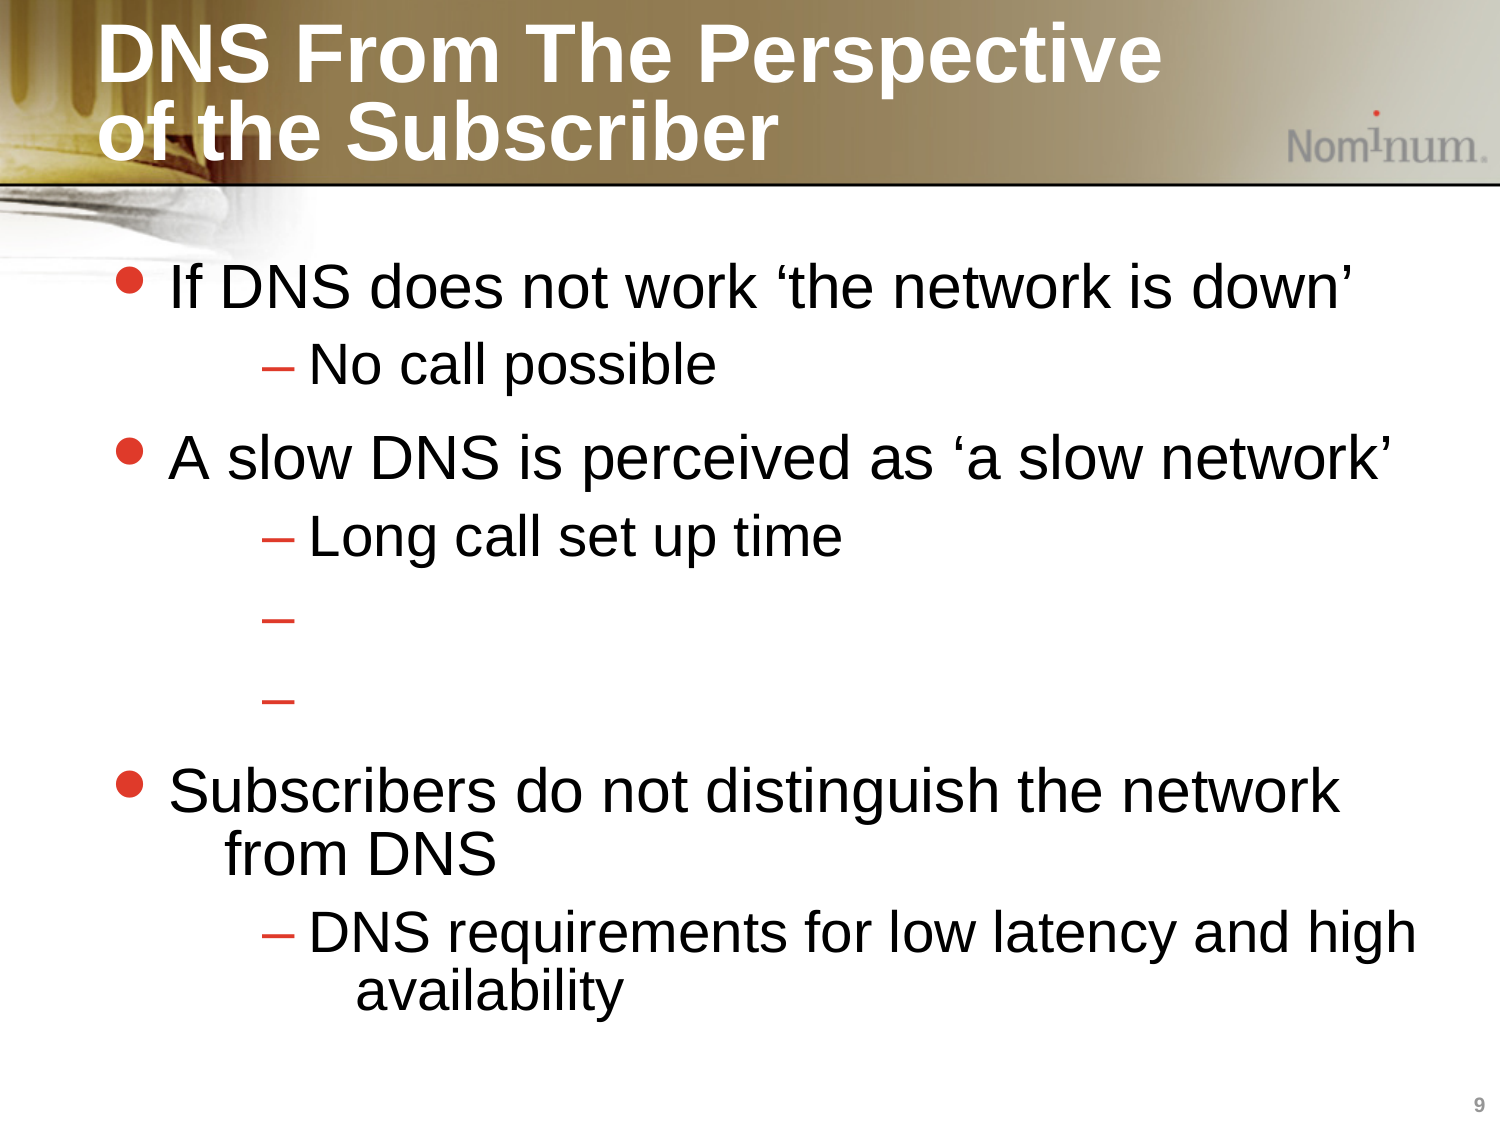

# DNS From The Perspective of the Subscriber
If DNS does not work ‘the network is down’
No call possible
A slow DNS is perceived as ‘a slow network’
Long call set up time
Subscribers do not distinguish the network from DNS
DNS requirements for low latency and high availability